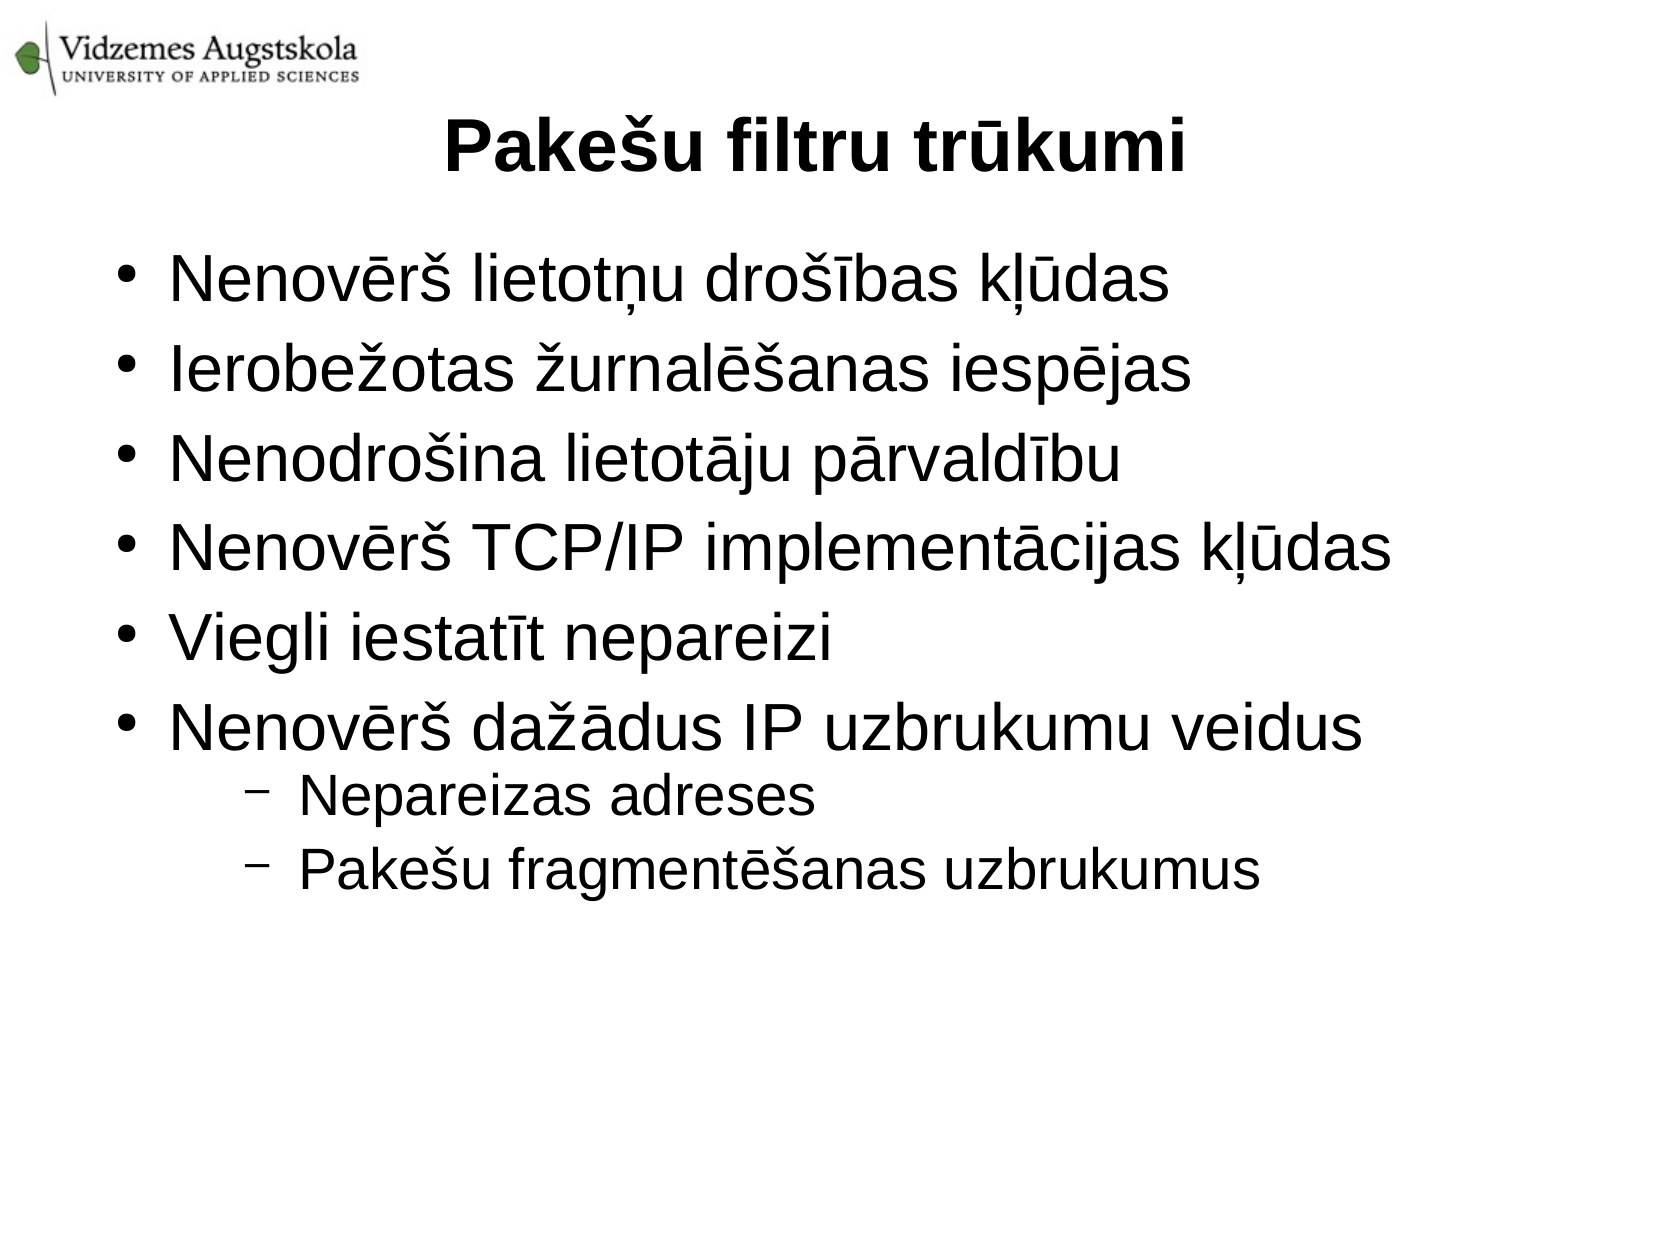

# Pakešu filtru trūkumi
Nenovērš lietotņu drošības kļūdas
Ierobežotas žurnalēšanas iespējas
Nenodrošina lietotāju pārvaldību
Nenovērš TCP/IP implementācijas kļūdas
Viegli iestatīt nepareizi
Nenovērš dažādus IP uzbrukumu veidus
Nepareizas adreses
Pakešu fragmentēšanas uzbrukumus